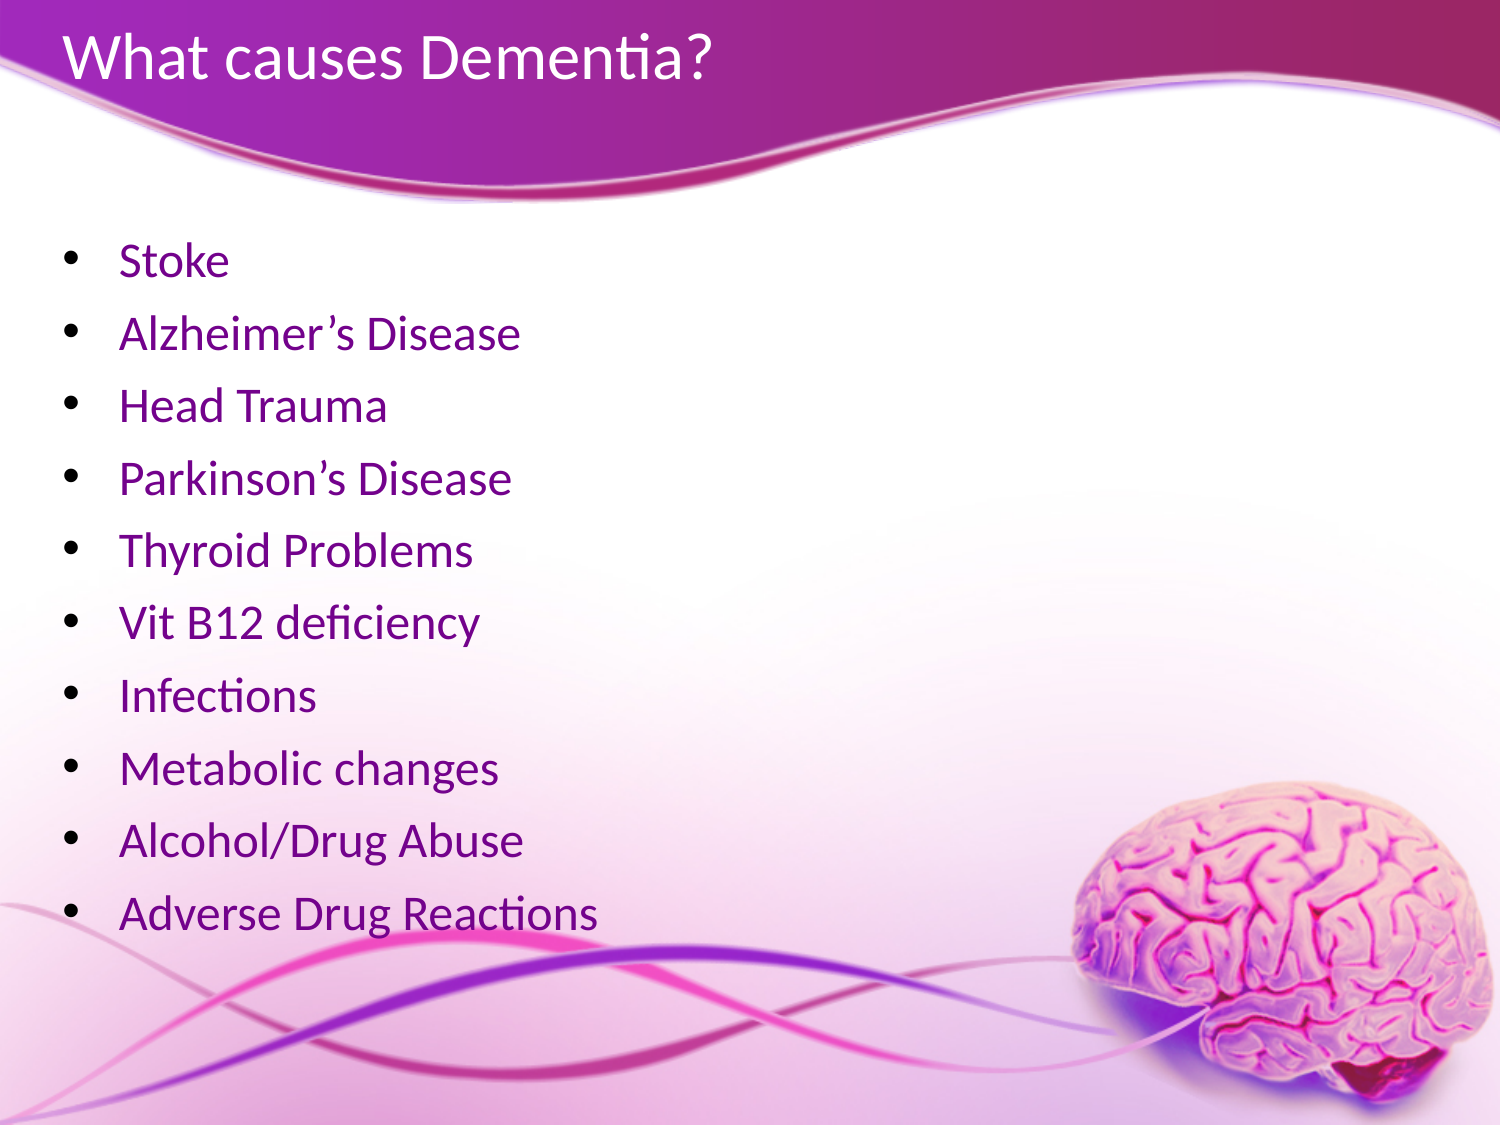

# What causes Dementia?
Stoke
Alzheimer’s Disease
Head Trauma
Parkinson’s Disease
Thyroid Problems
Vit B12 deficiency
Infections
Metabolic changes
Alcohol/Drug Abuse
Adverse Drug Reactions